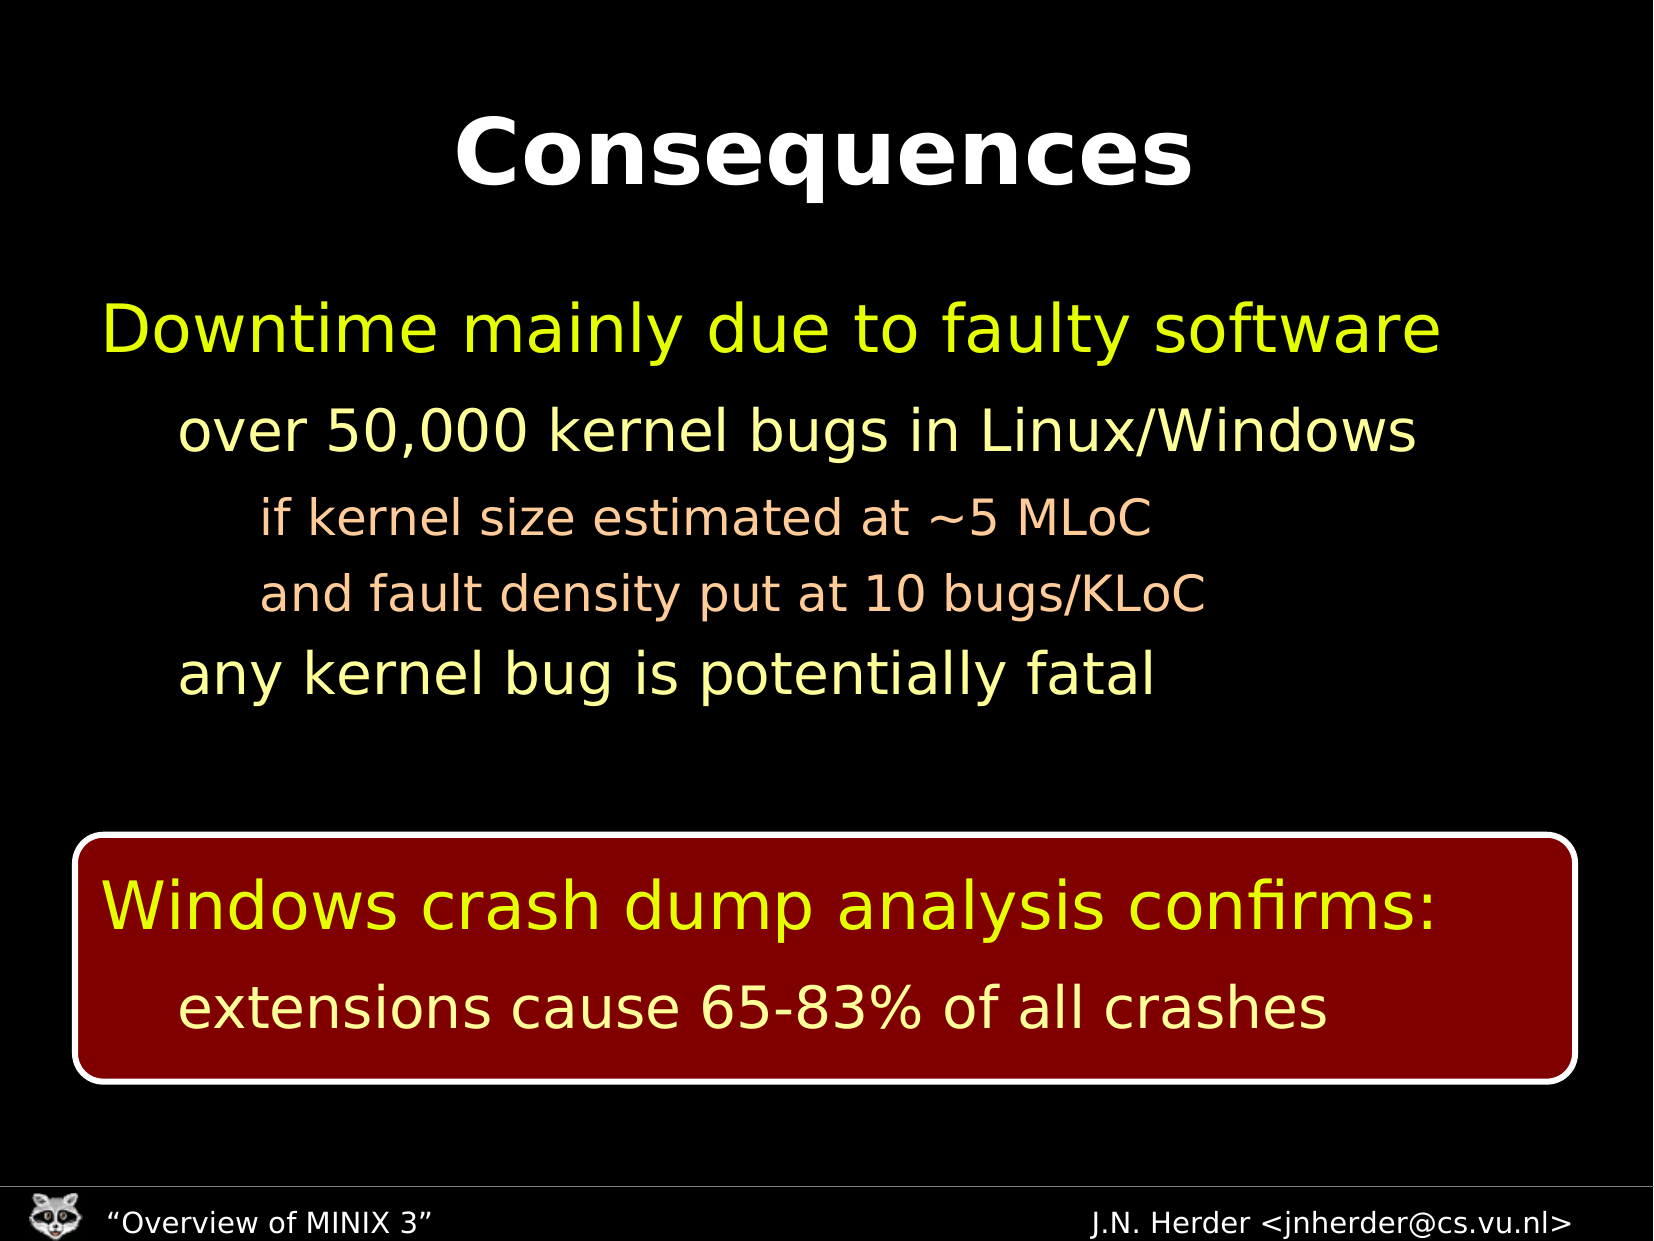

# Consequences
Downtime mainly due to faulty software
over 50,000 kernel bugs in Linux/Windows
if kernel size estimated at ~5 MLoC
and fault density put at 10 bugs/KLoC
any kernel bug is potentially fatal
Windows crash dump analysis confirms:
extensions cause 65-83% of all crashes